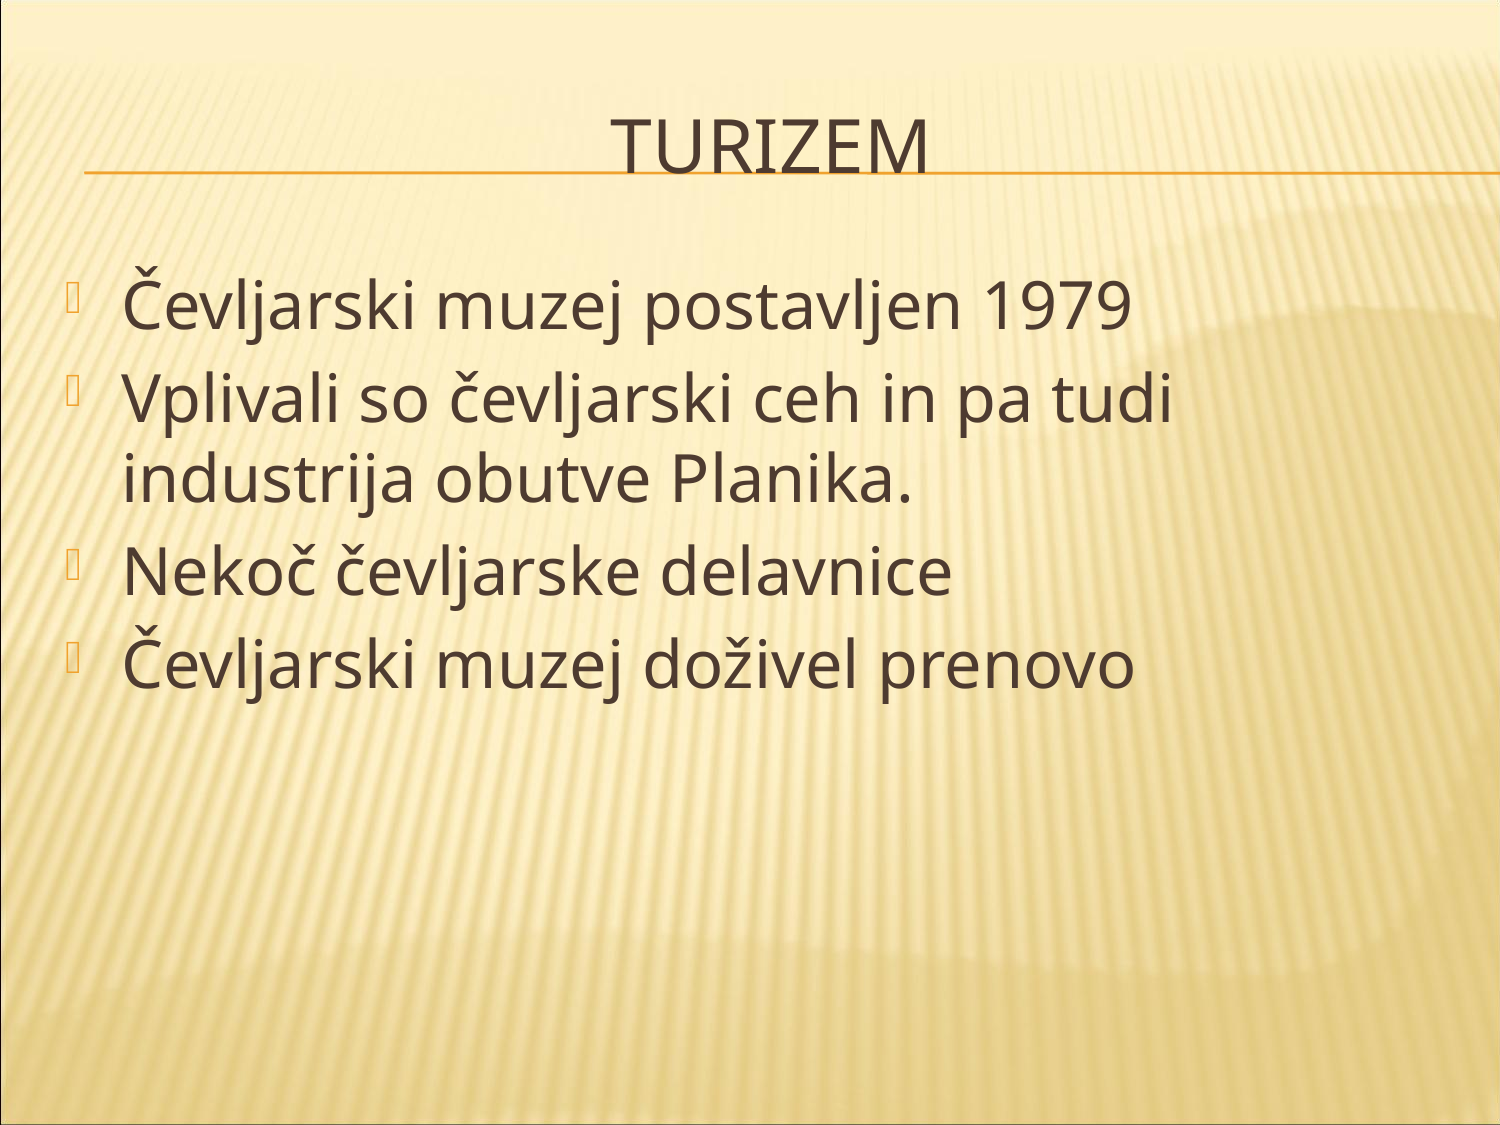

# tURIZEM
Čevljarski muzej postavljen 1979
Vplivali so čevljarski ceh in pa tudi industrija obutve Planika.
Nekoč čevljarske delavnice
Čevljarski muzej doživel prenovo